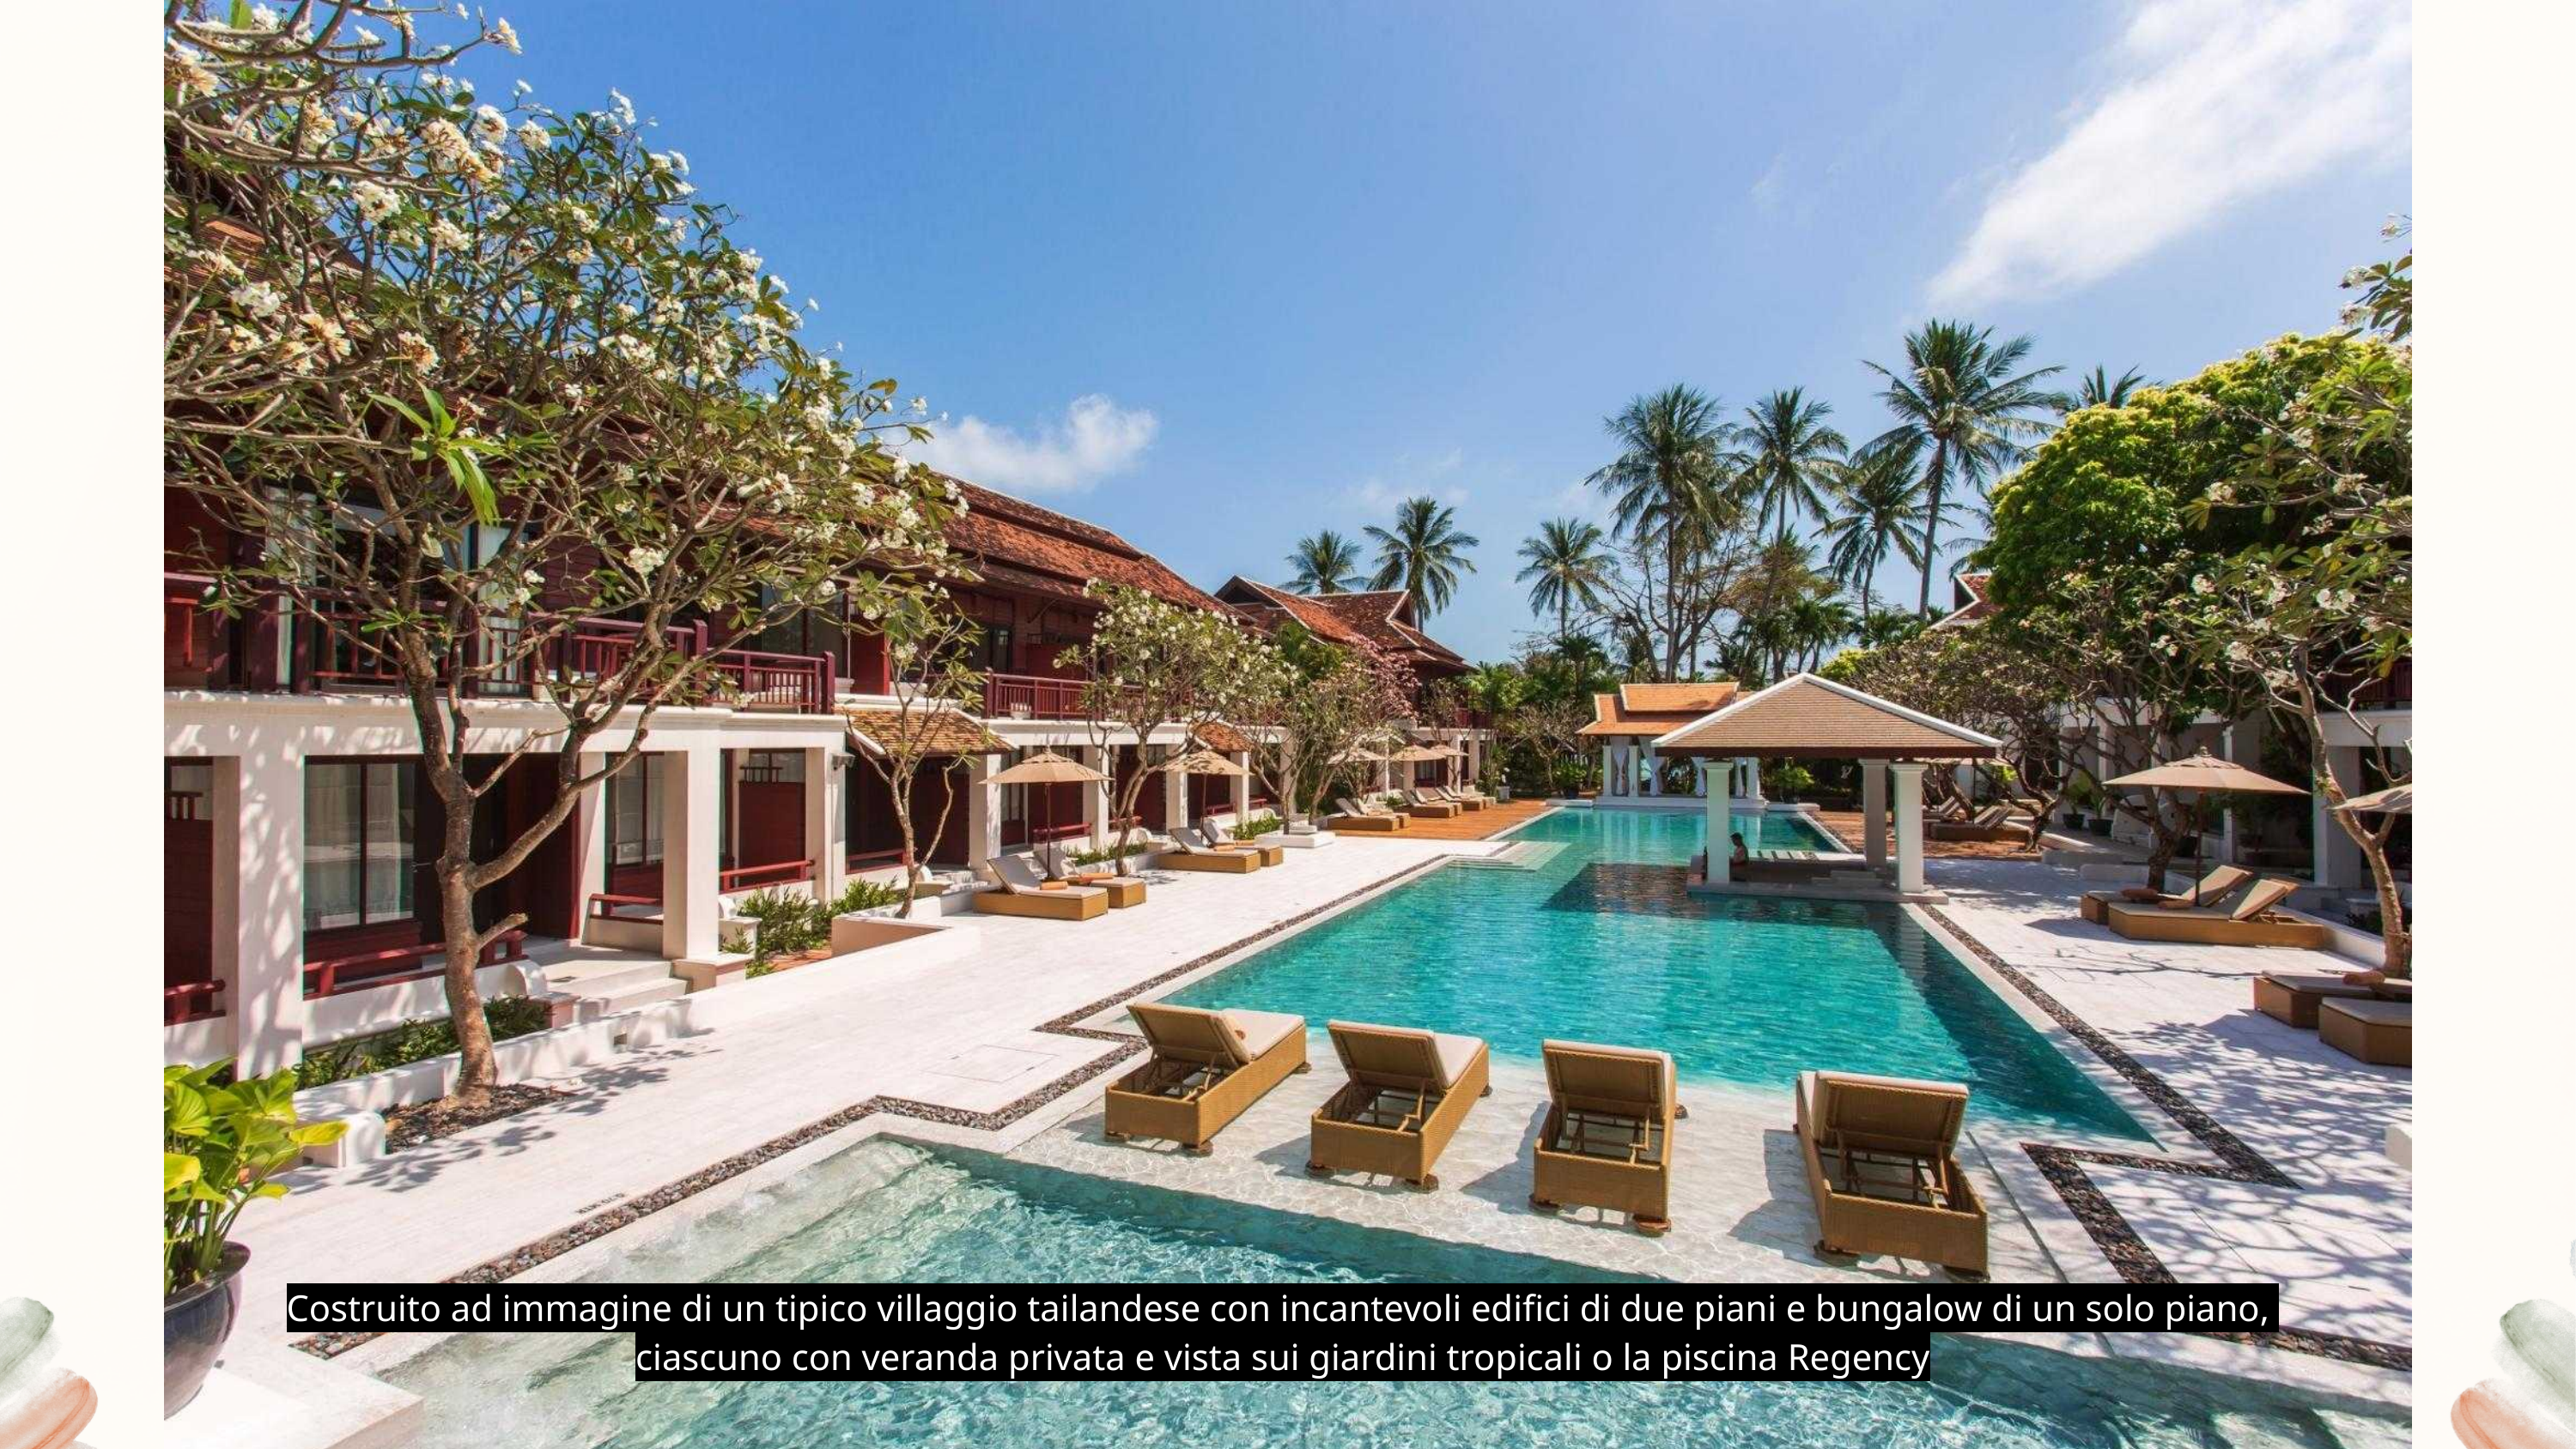

Costruito ad immagine di un tipico villaggio tailandese con incantevoli edifici di due piani e bungalow di un solo piano,
ciascuno con veranda privata e vista sui giardini tropicali o la piscina Regency